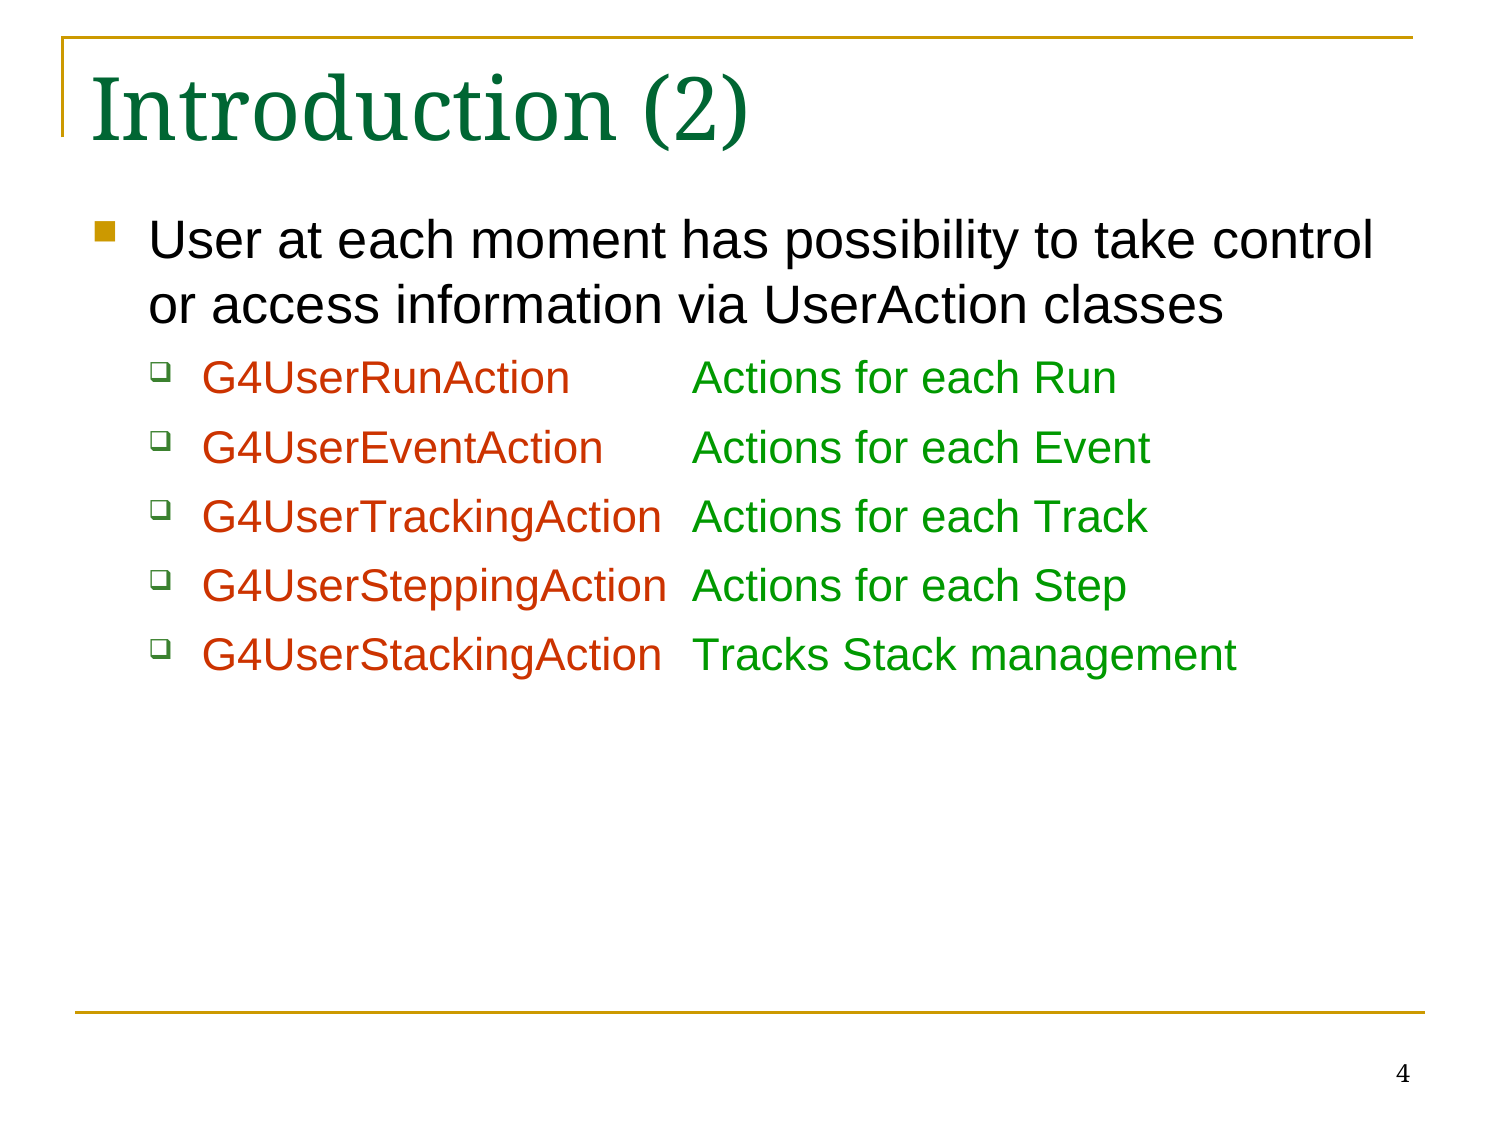

# Introduction (2)
User at each moment has possibility to take control or access information via UserAction classes
G4UserRunAction 	Actions for each Run
G4UserEventAction 	Actions for each Event
G4UserTrackingAction 	Actions for each Track
G4UserSteppingAction 	Actions for each Step
G4UserStackingAction 	Tracks Stack management